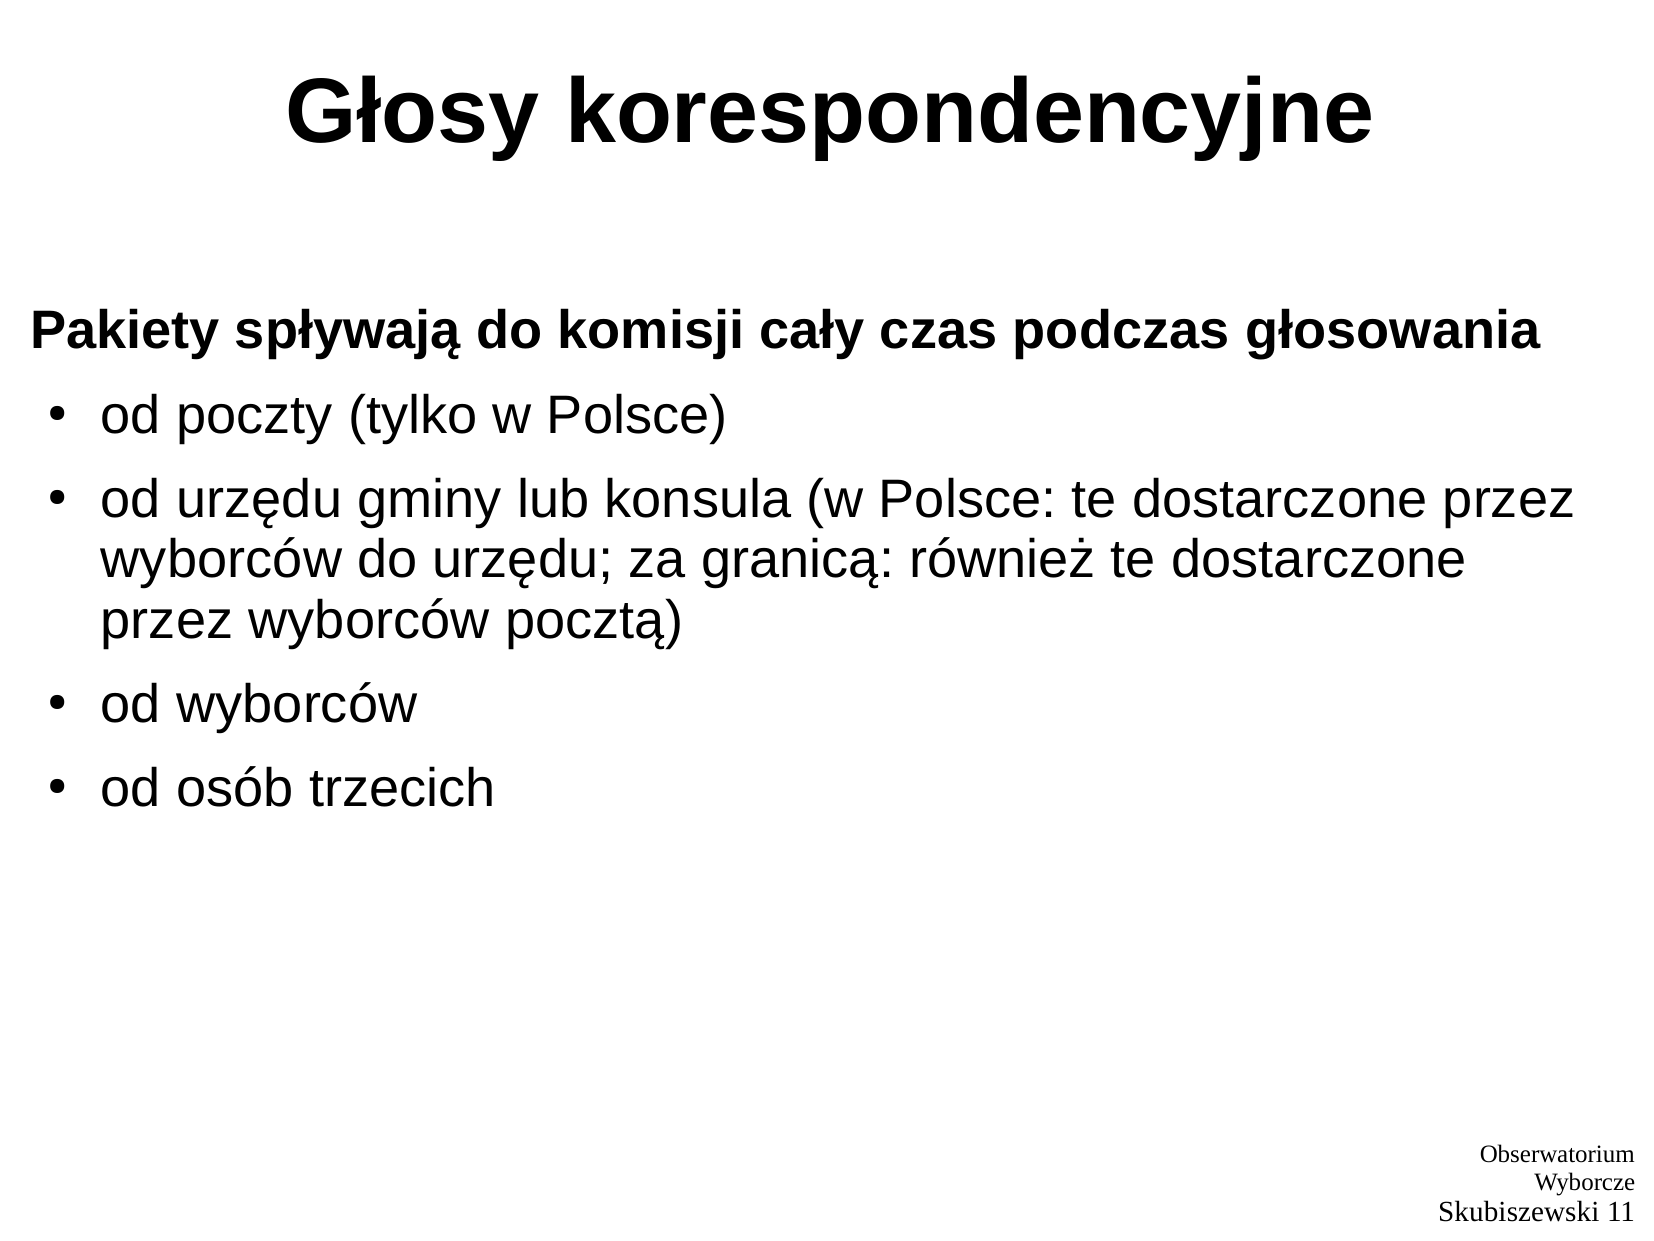

# Głosy korespondencyjne
Pakiety spływają do komisji cały czas podczas głosowania
od poczty (tylko w Polsce)
od urzędu gminy lub konsula (w Polsce: te dostarczone przez wyborców do urzędu; za granicą: również te dostarczone przez wyborców pocztą)
od wyborców
od osób trzecich
11